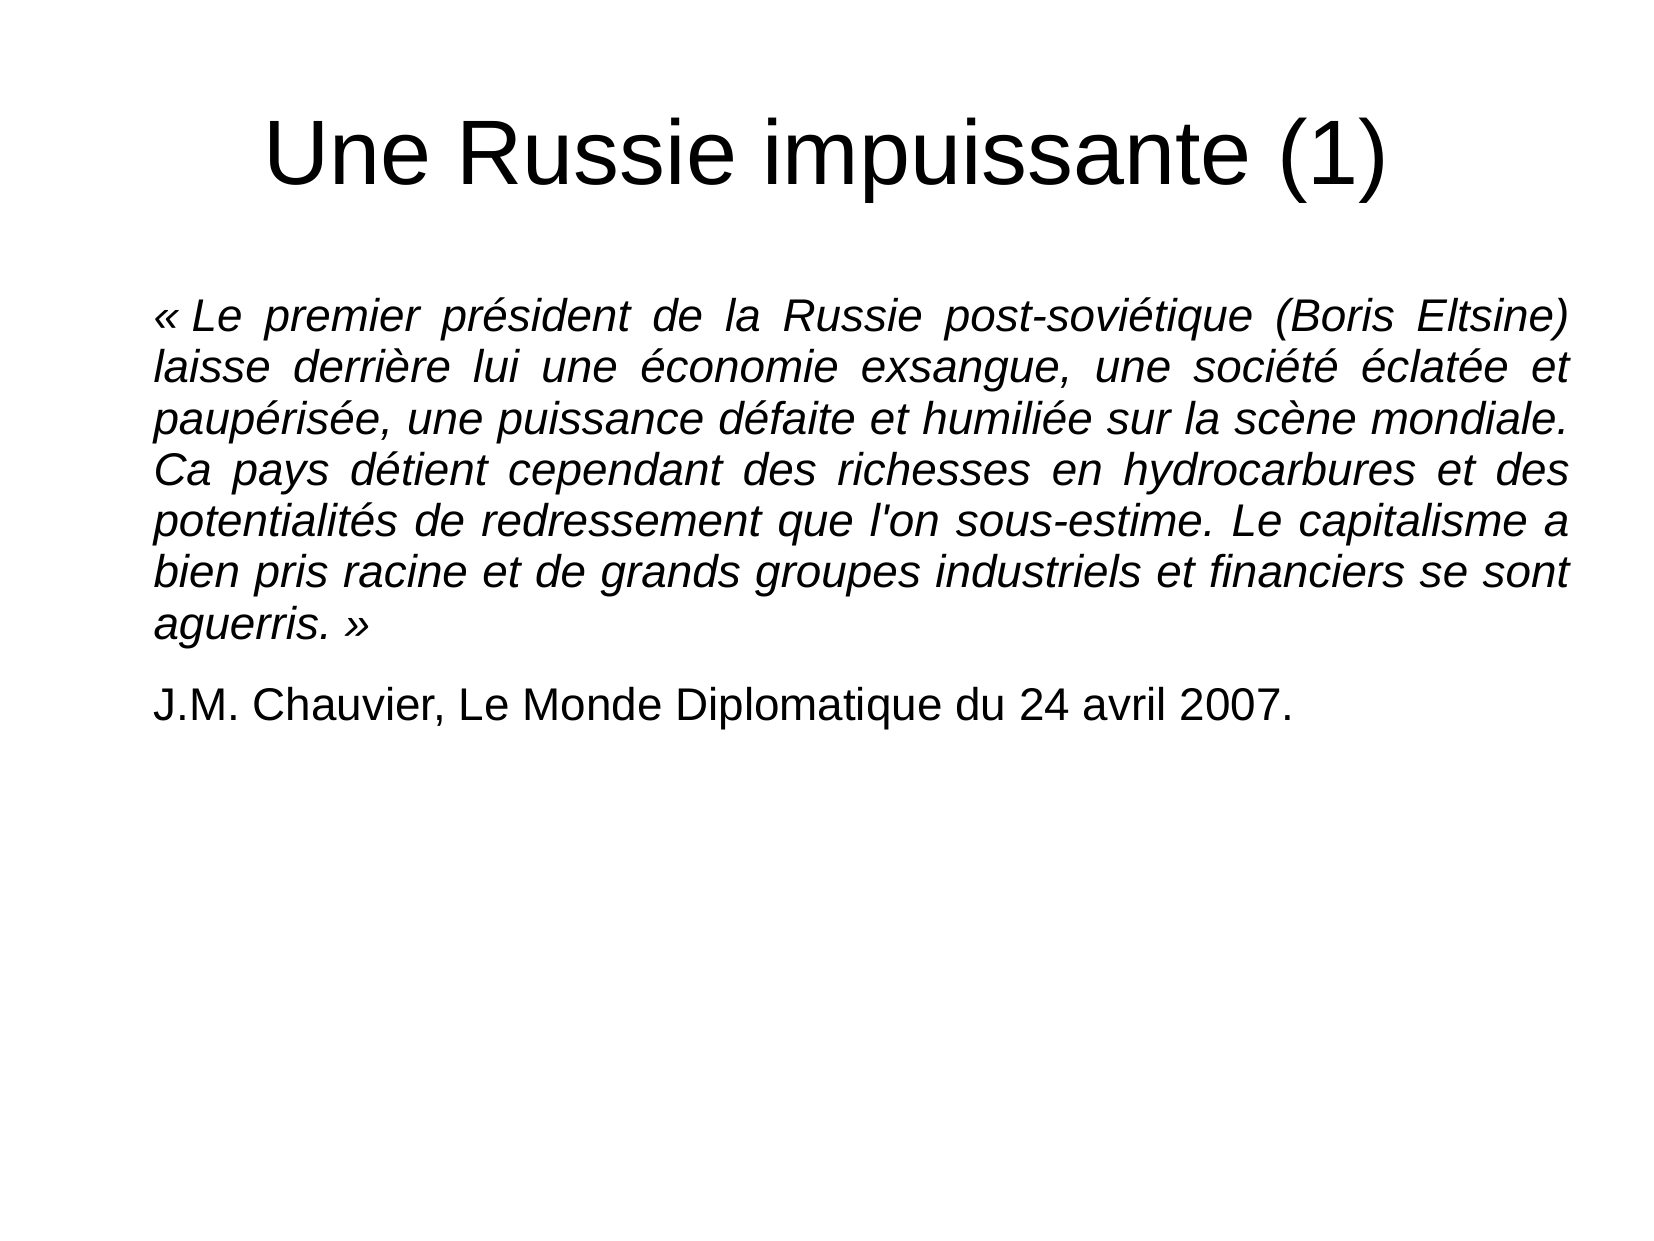

# Une Russie impuissante (1)
« Le premier président de la Russie post-soviétique (Boris Eltsine) laisse derrière lui une économie exsangue, une société éclatée et paupérisée, une puissance défaite et humiliée sur la scène mondiale. Ca pays détient cependant des richesses en hydrocarbures et des potentialités de redressement que l'on sous-estime. Le capitalisme a bien pris racine et de grands groupes industriels et financiers se sont aguerris. »
J.M. Chauvier, Le Monde Diplomatique du 24 avril 2007.